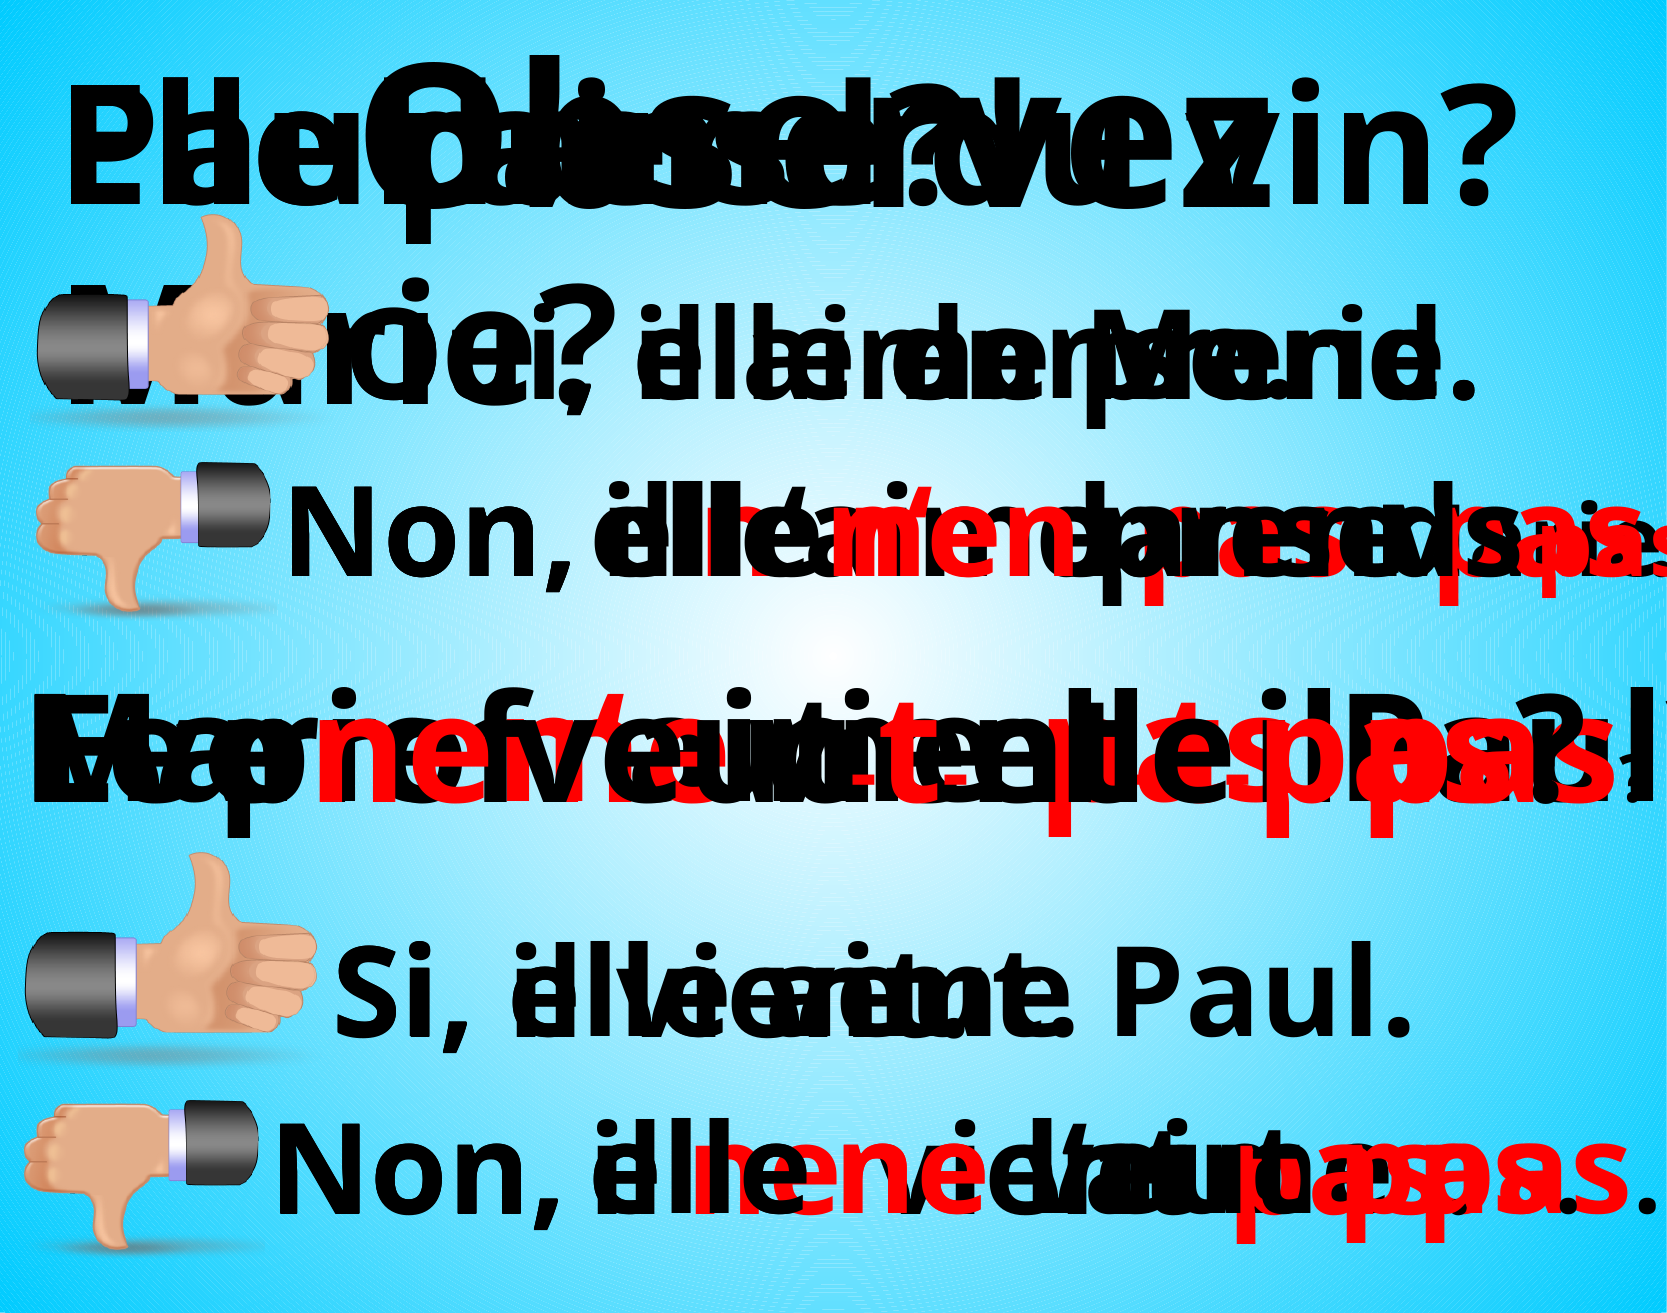

Observez
Paul aime Marie?
Elle danse?
Elle prend du vin?
Oui, elle danse.
Oui, il aime Marie.
Oui, elle en prend.
Non, il n‘aime pas Marie.
Non, elle n‘en prends pas.
Non, elle ne danse pas.
Marie n‘aime pas Paul?
Le prof ne vient-t-il pas?
Eve ne veut-t-elle pas?
Si, elle aime Paul.
Si, elle veut.
Si, il vient.
Non, elle ne l‘aime pas.
Non, elle ne veut pas.
Non, il ne vient pas.